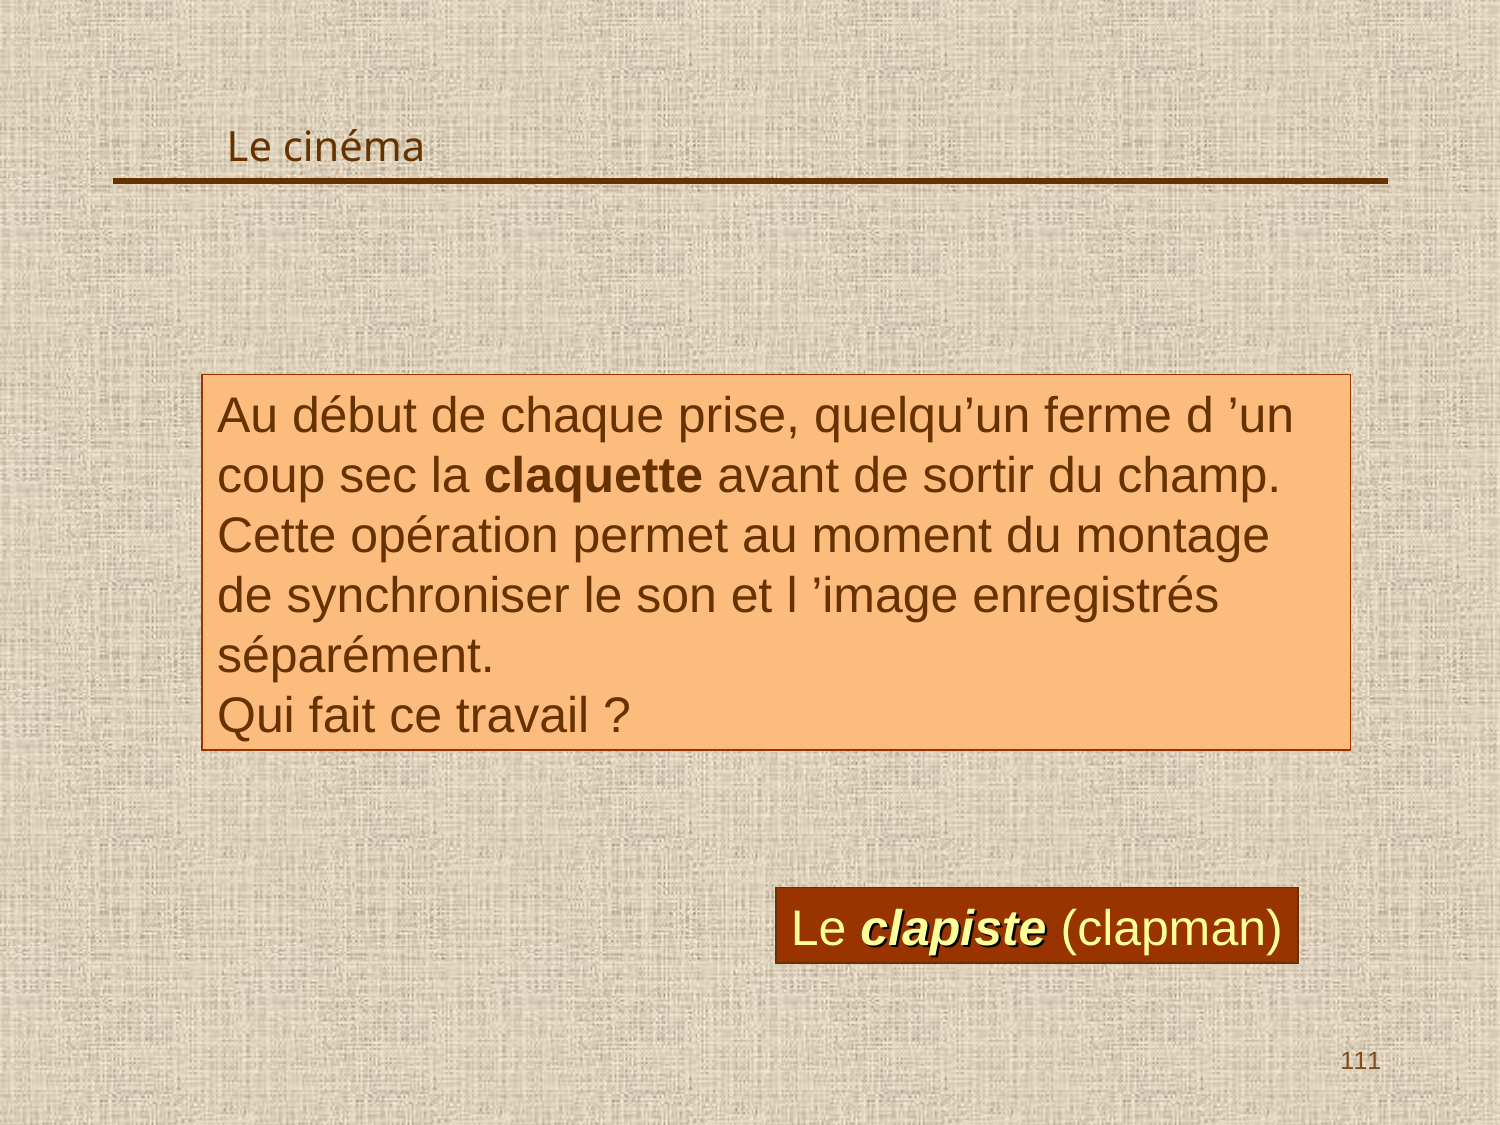

Le cinéma
Au début de chaque prise, quelqu’un ferme d ’un coup sec la claquette avant de sortir du champ. Cette opération permet au moment du montage de synchroniser le son et l ’image enregistrés séparément.
Qui fait ce travail ?
Le clapiste (clapman)
111